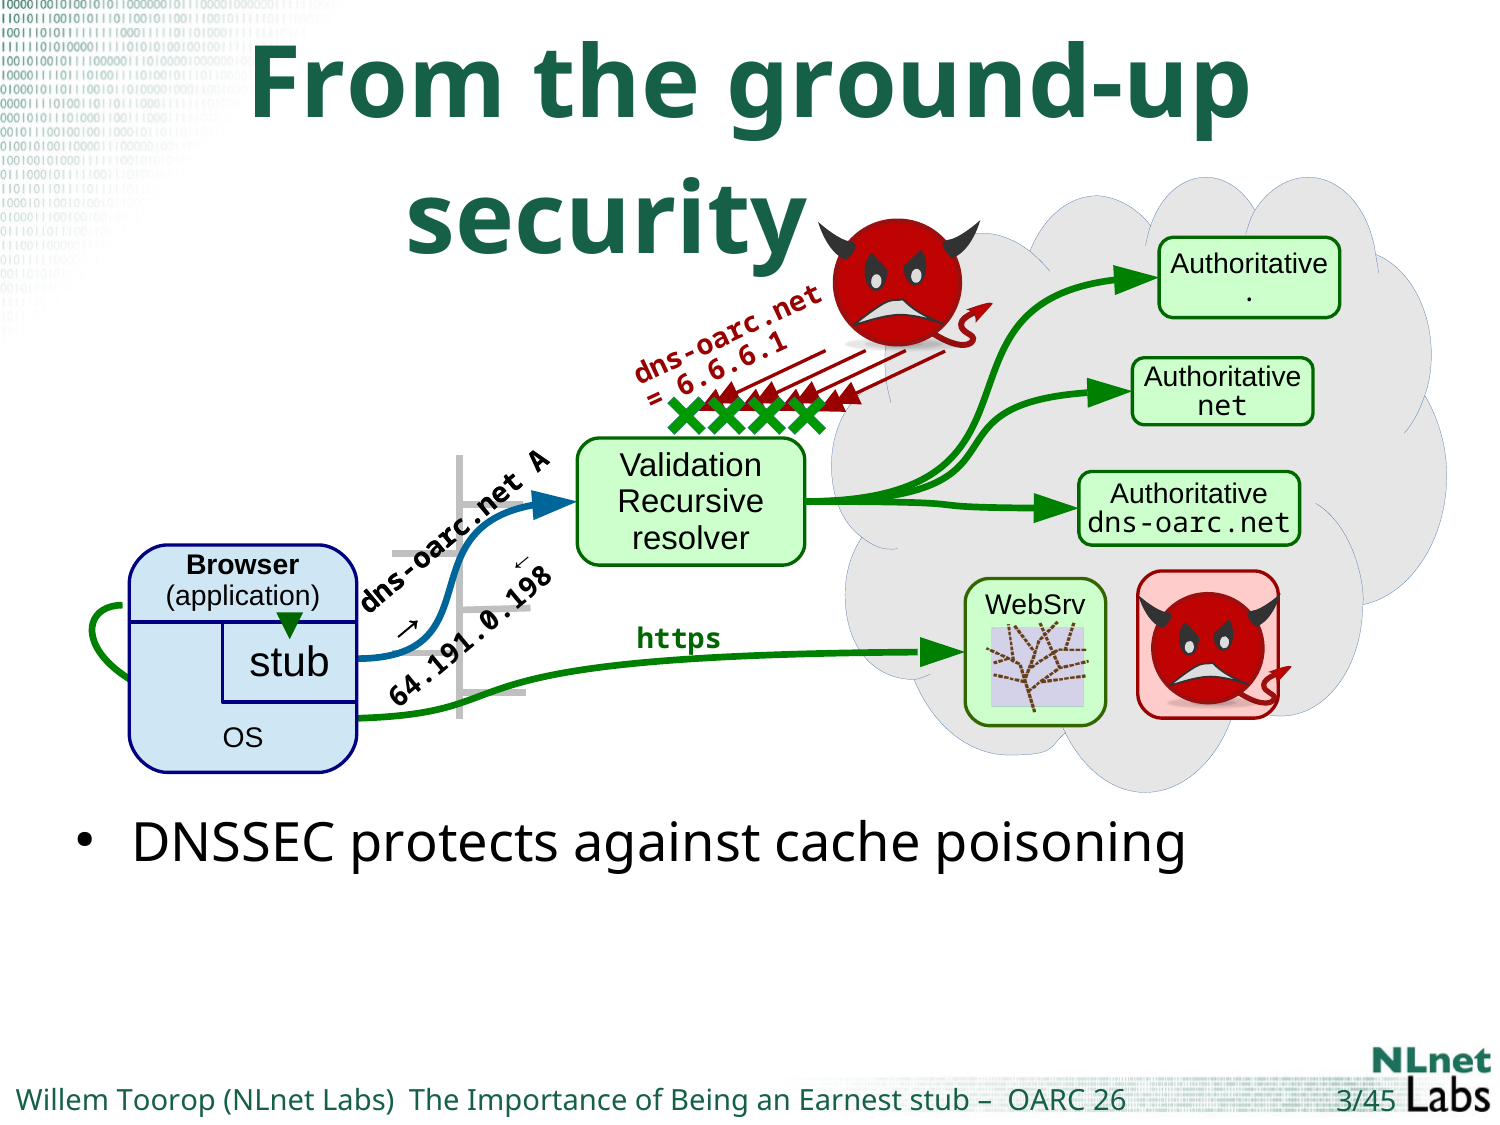

# From the ground-up security
DNSSEC protects against cache poisoning